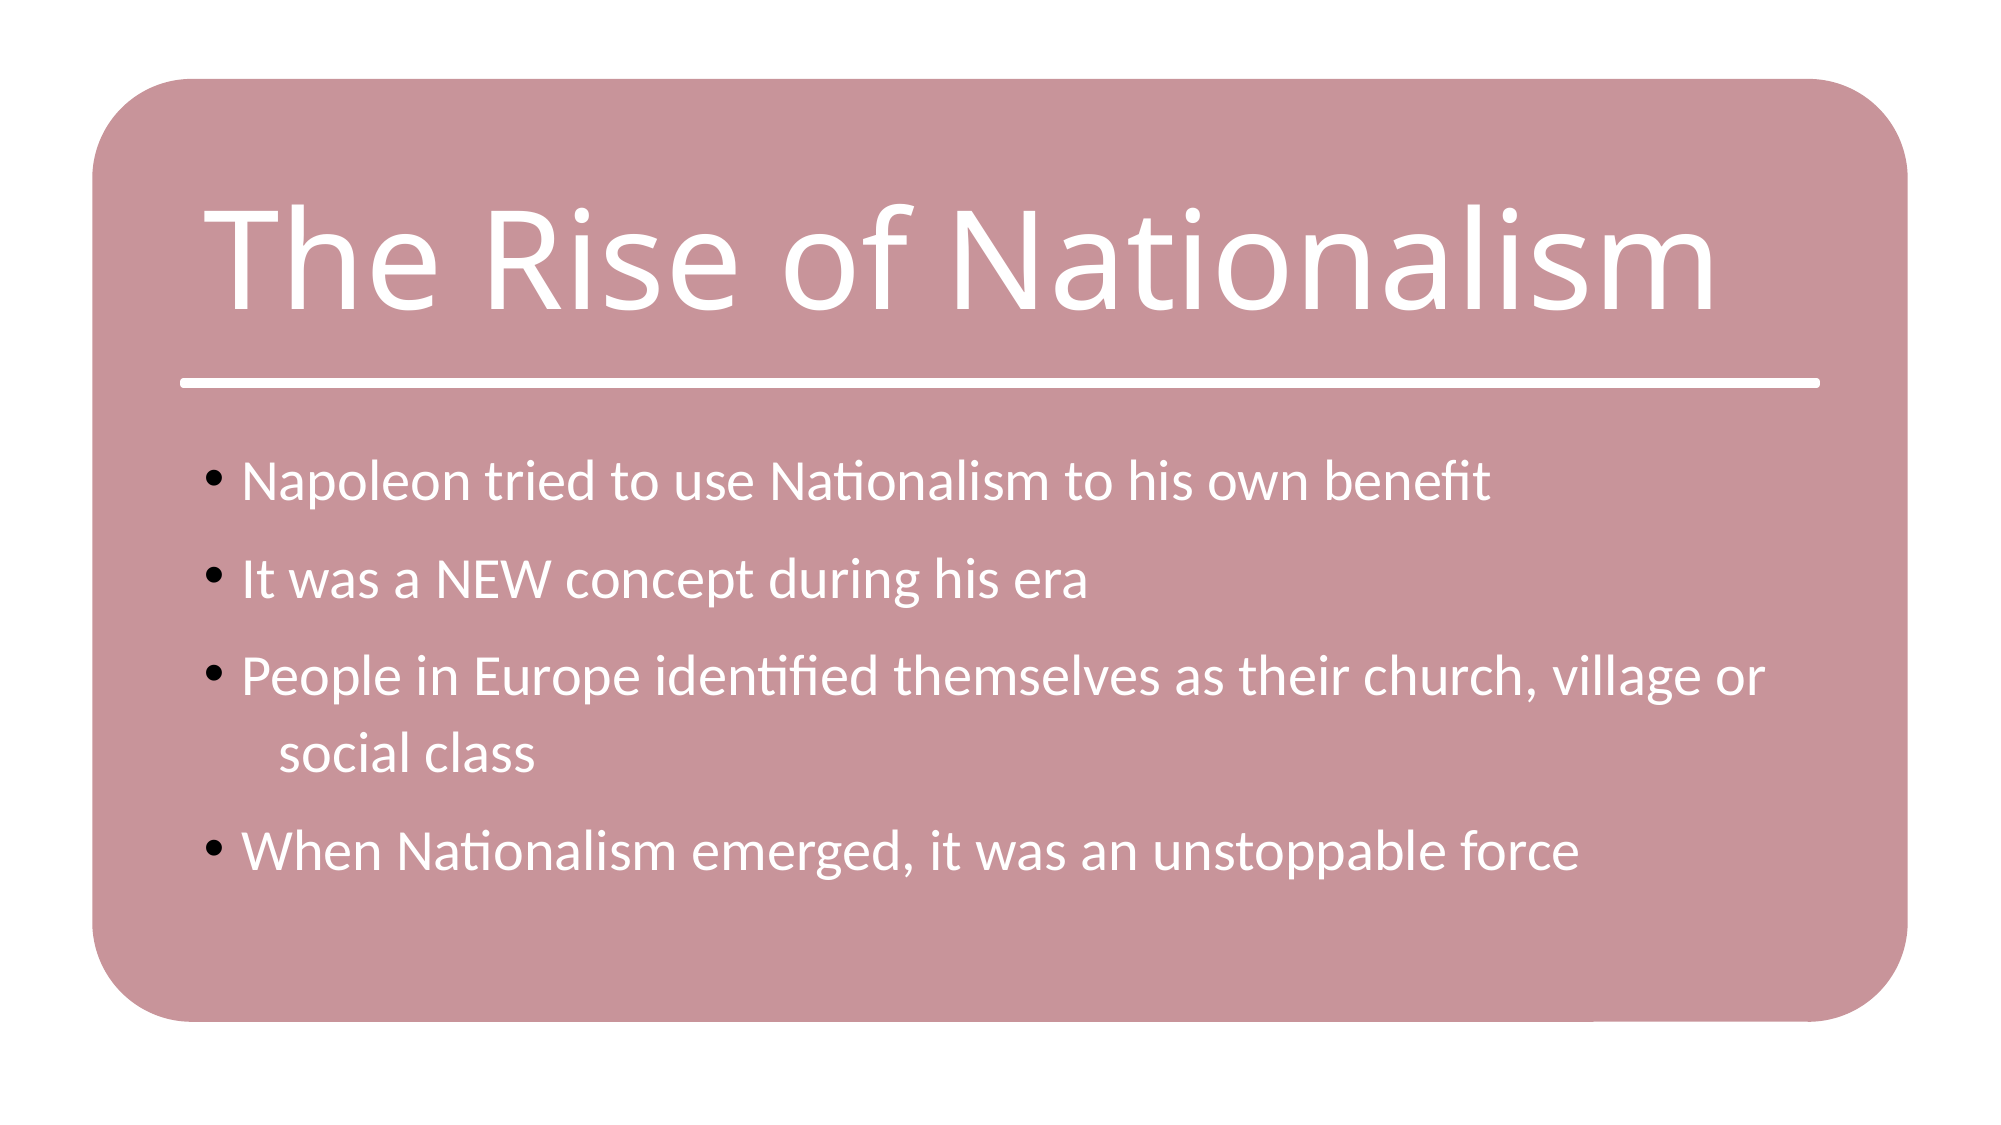

# The Rise of Nationalism
Napoleon tried to use Nationalism to his own benefit
It was a NEW concept during his era
People in Europe identified themselves as their church, village or social class
When Nationalism emerged, it was an unstoppable force